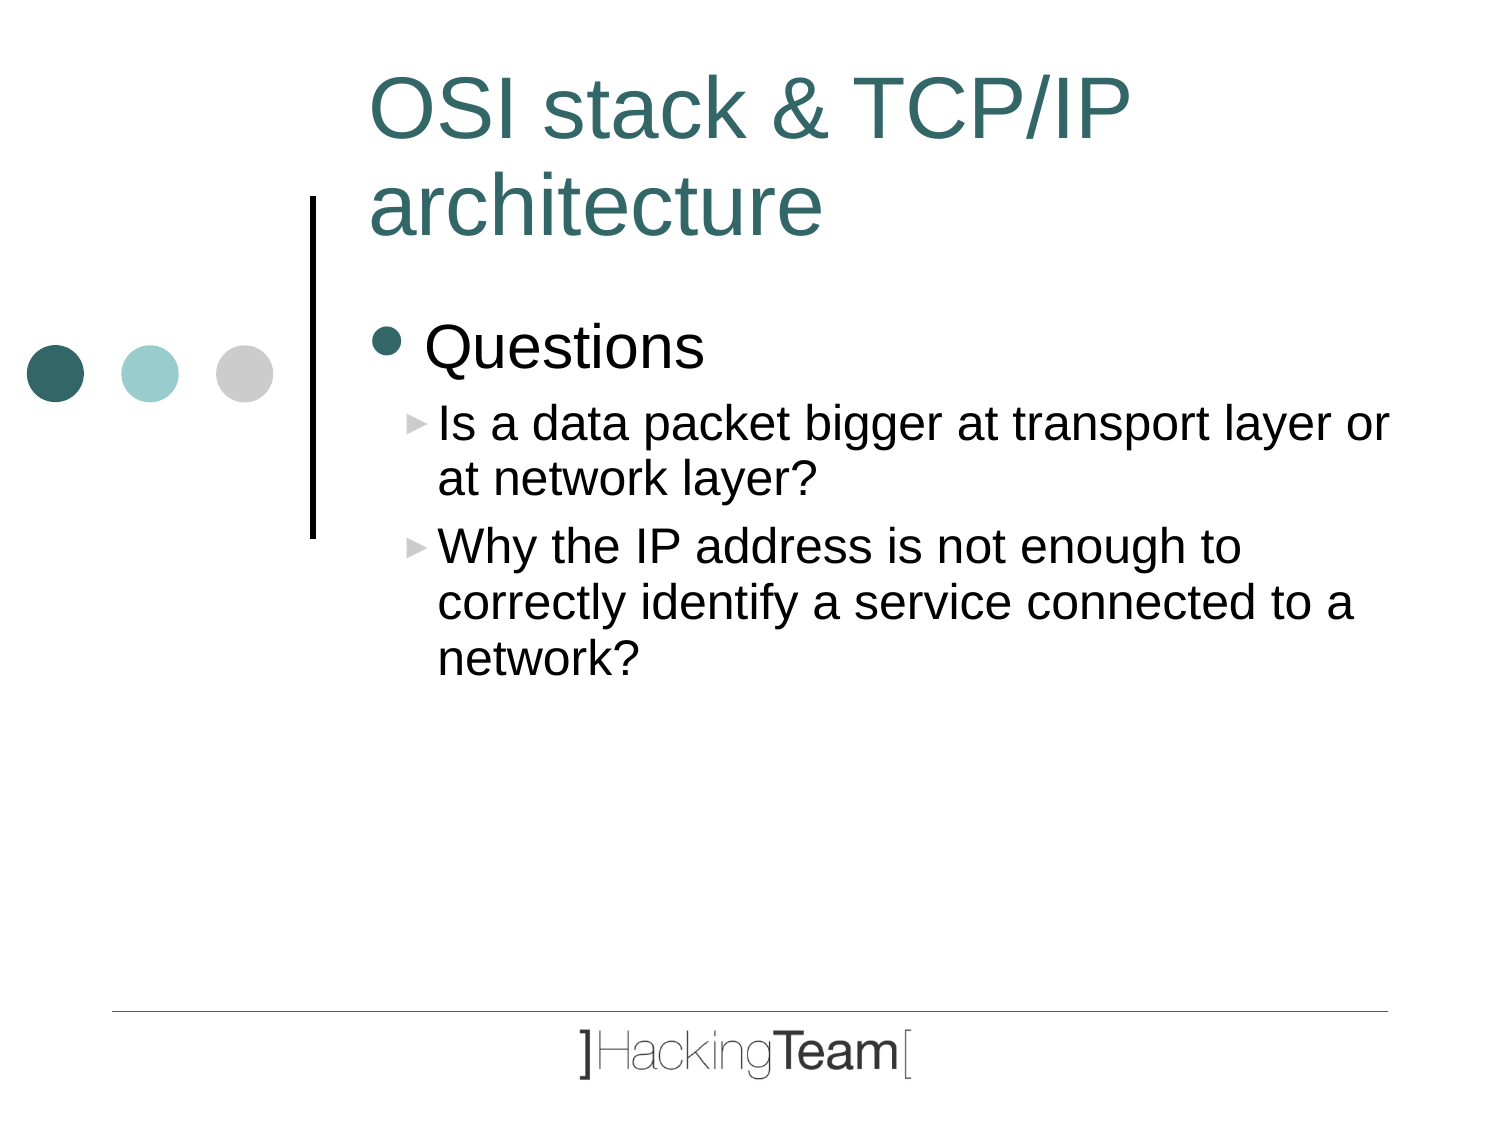

# OSI stack & TCP/IP architecture
Questions
Is a data packet bigger at transport layer or at network layer?
Why the IP address is not enough to correctly identify a service connected to a network?